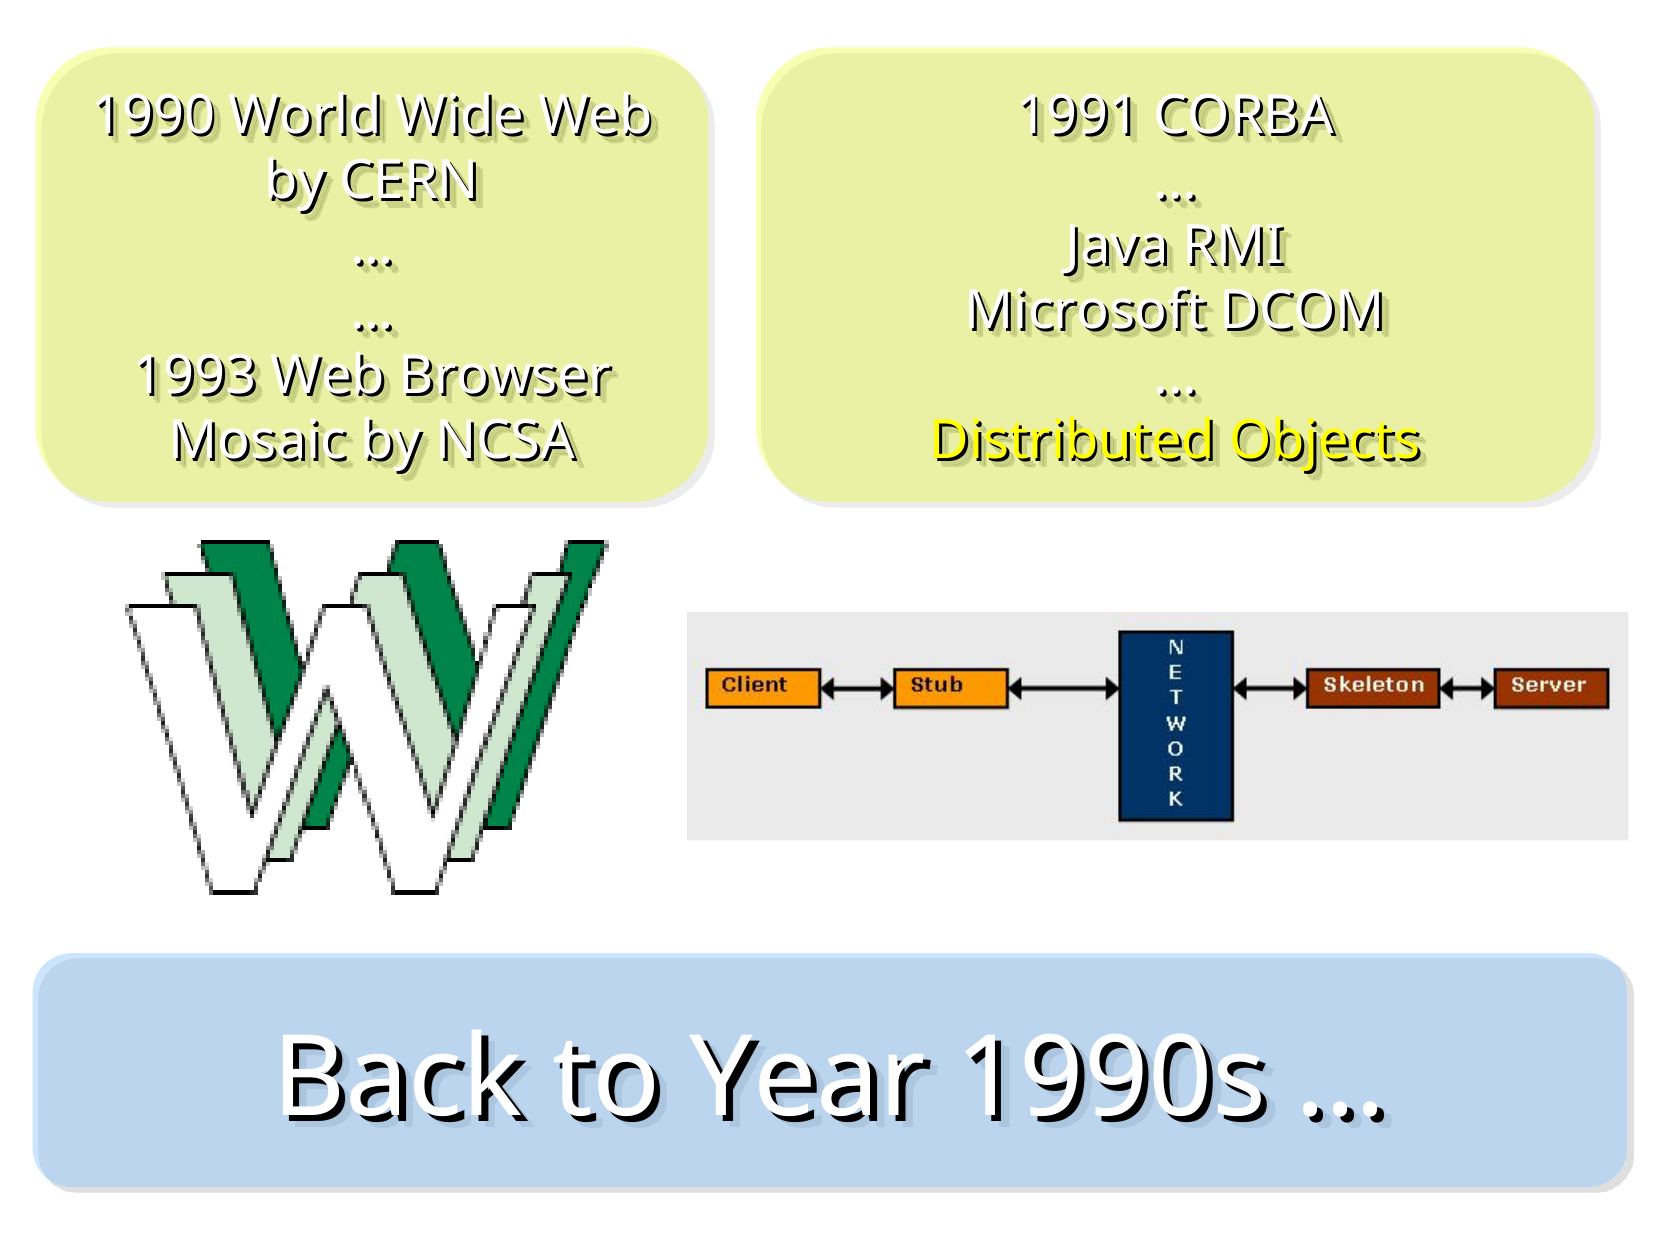

1990 World Wide Web
by CERN
…
…
1993 Web Browser
Mosaic by NCSA
1991 CORBA
...
Java RMI
Microsoft DCOM
...
Distributed Objects
Back to Year 1990s ...